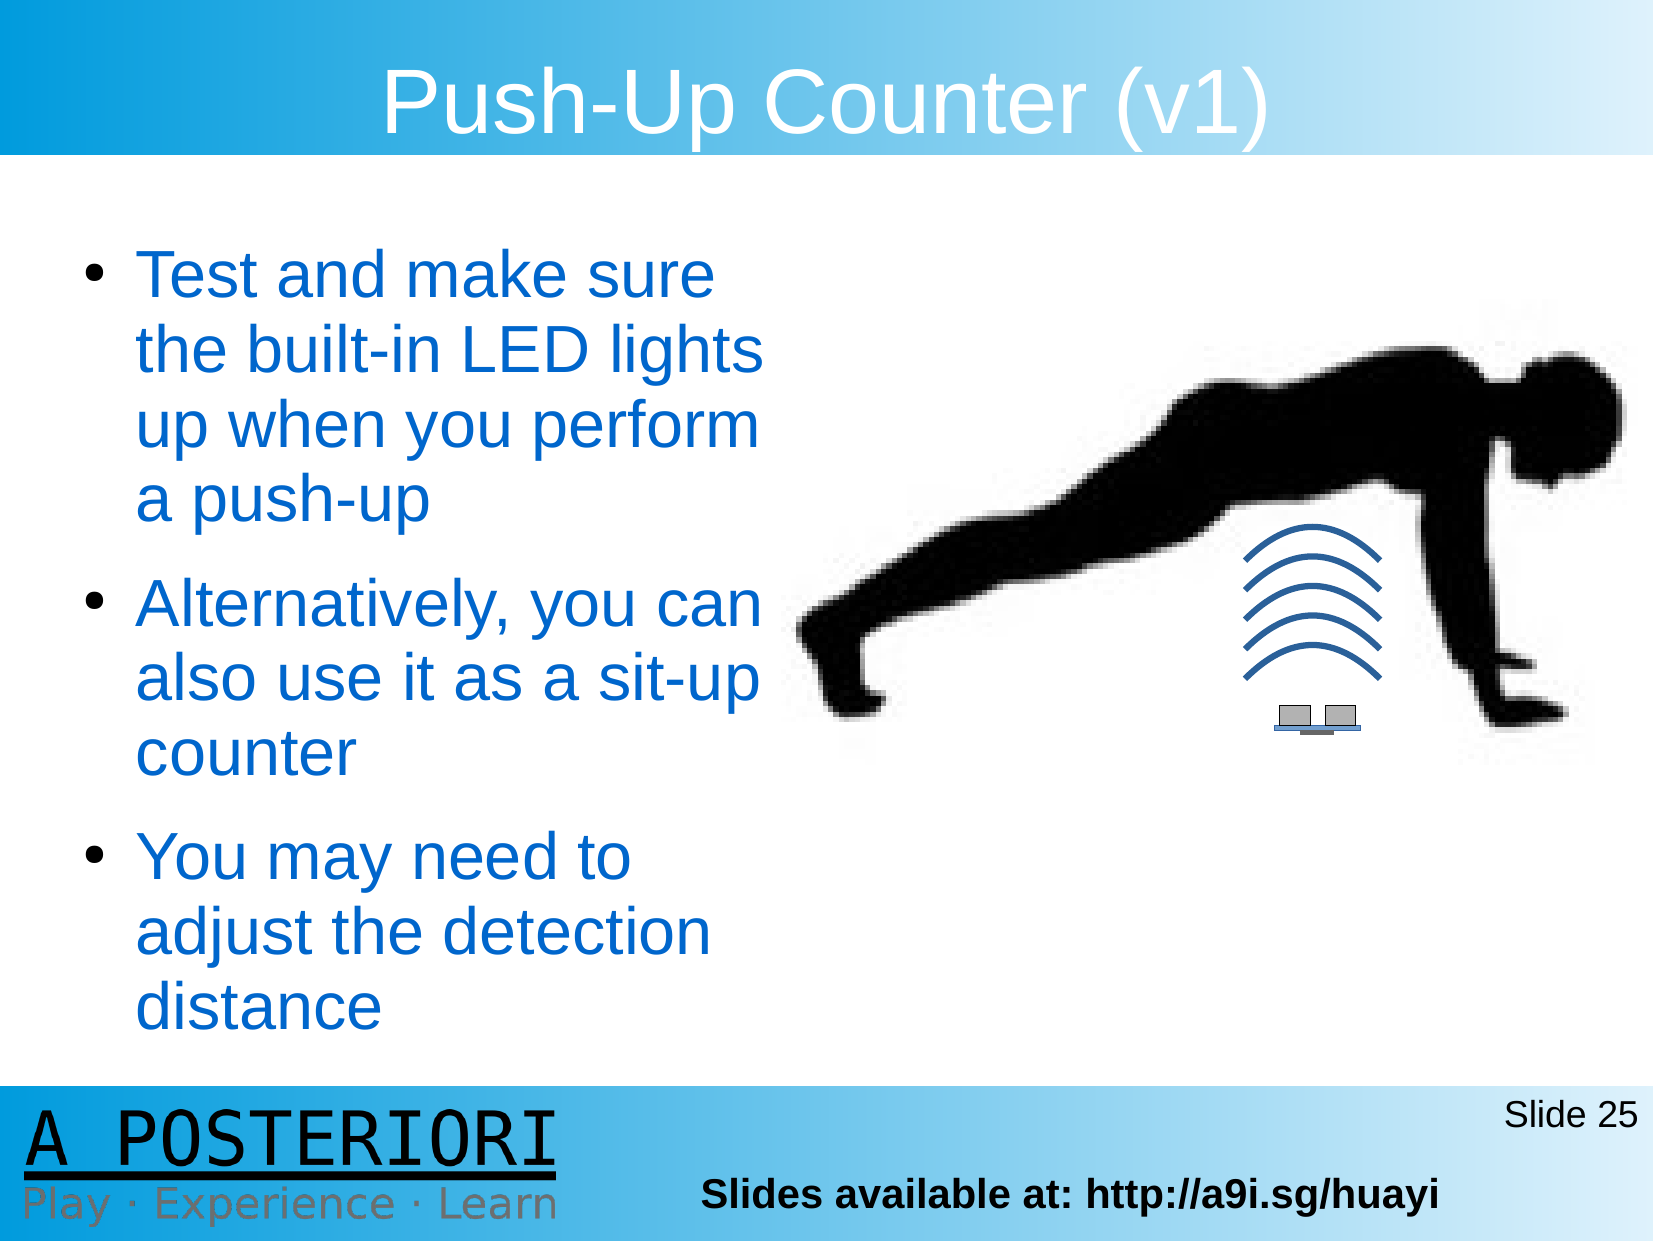

# Push-Up Counter (v1)
Test and make sure the built-in LED lights up when you perform a push-up
Alternatively, you can also use it as a sit-up counter
You may need to adjust the detection distance